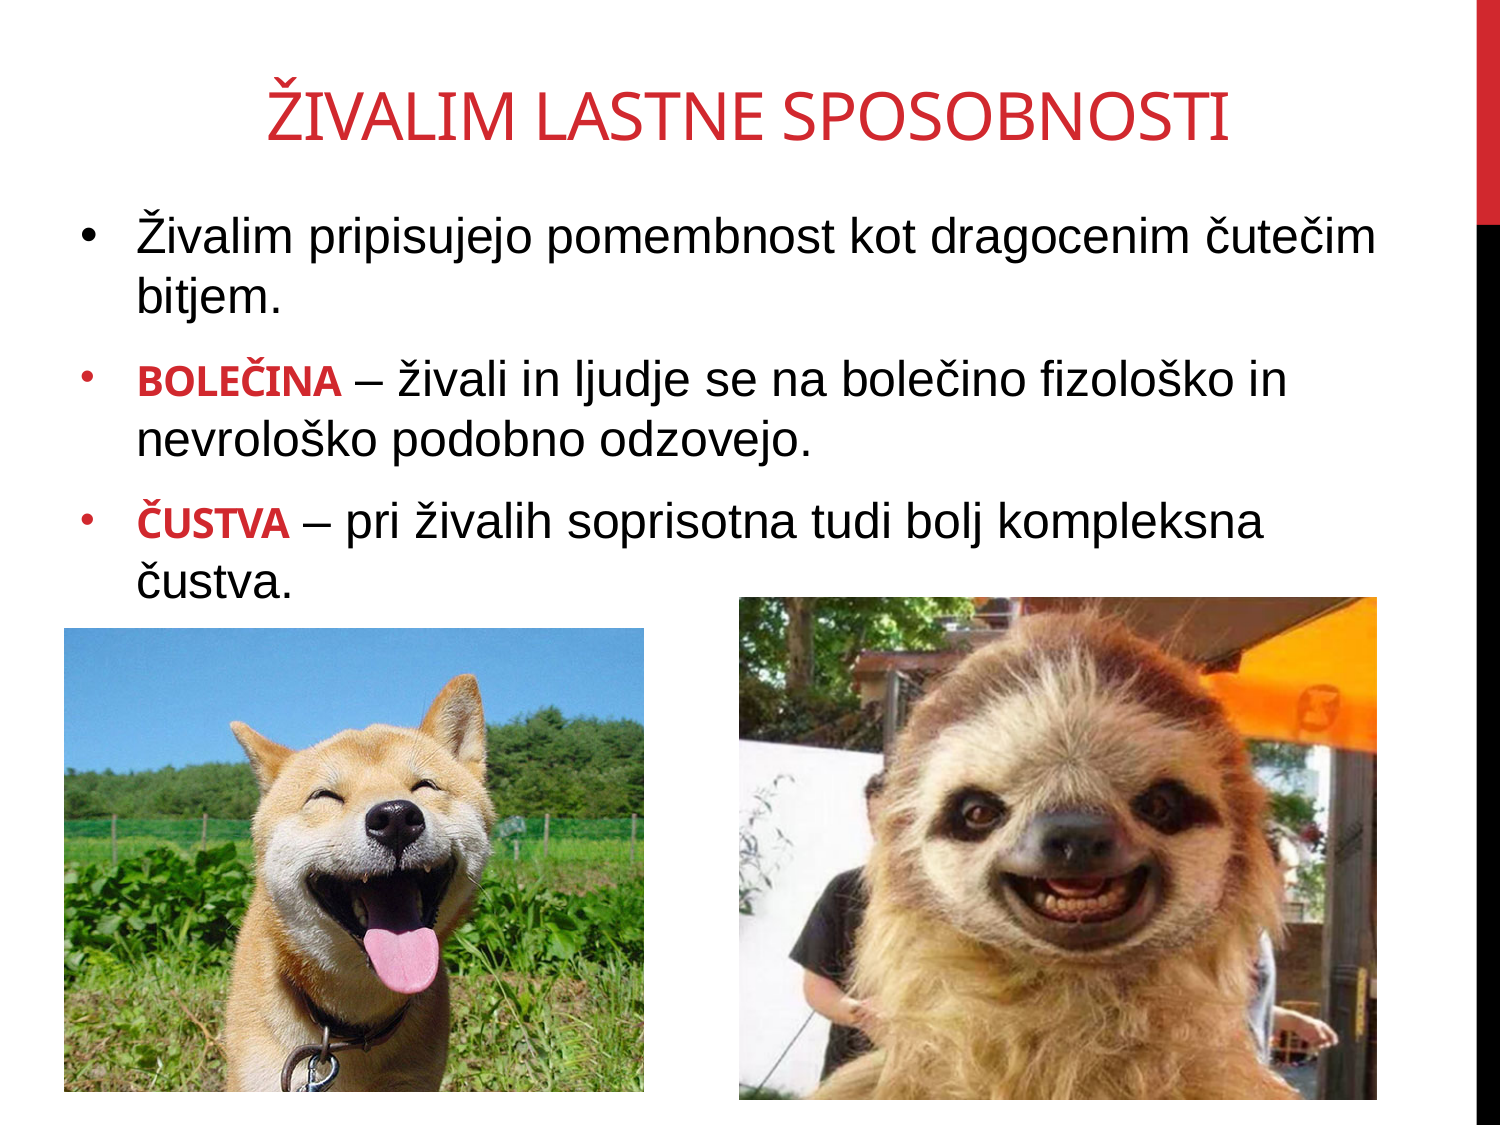

# Živalim lastne sposobnosti
Živalim pripisujejo pomembnost kot dragocenim čutečim bitjem.
Bolečina – živali in ljudje se na bolečino fizološko in nevrološko podobno odzovejo.
Čustva – pri živalih soprisotna tudi bolj kompleksna čustva.